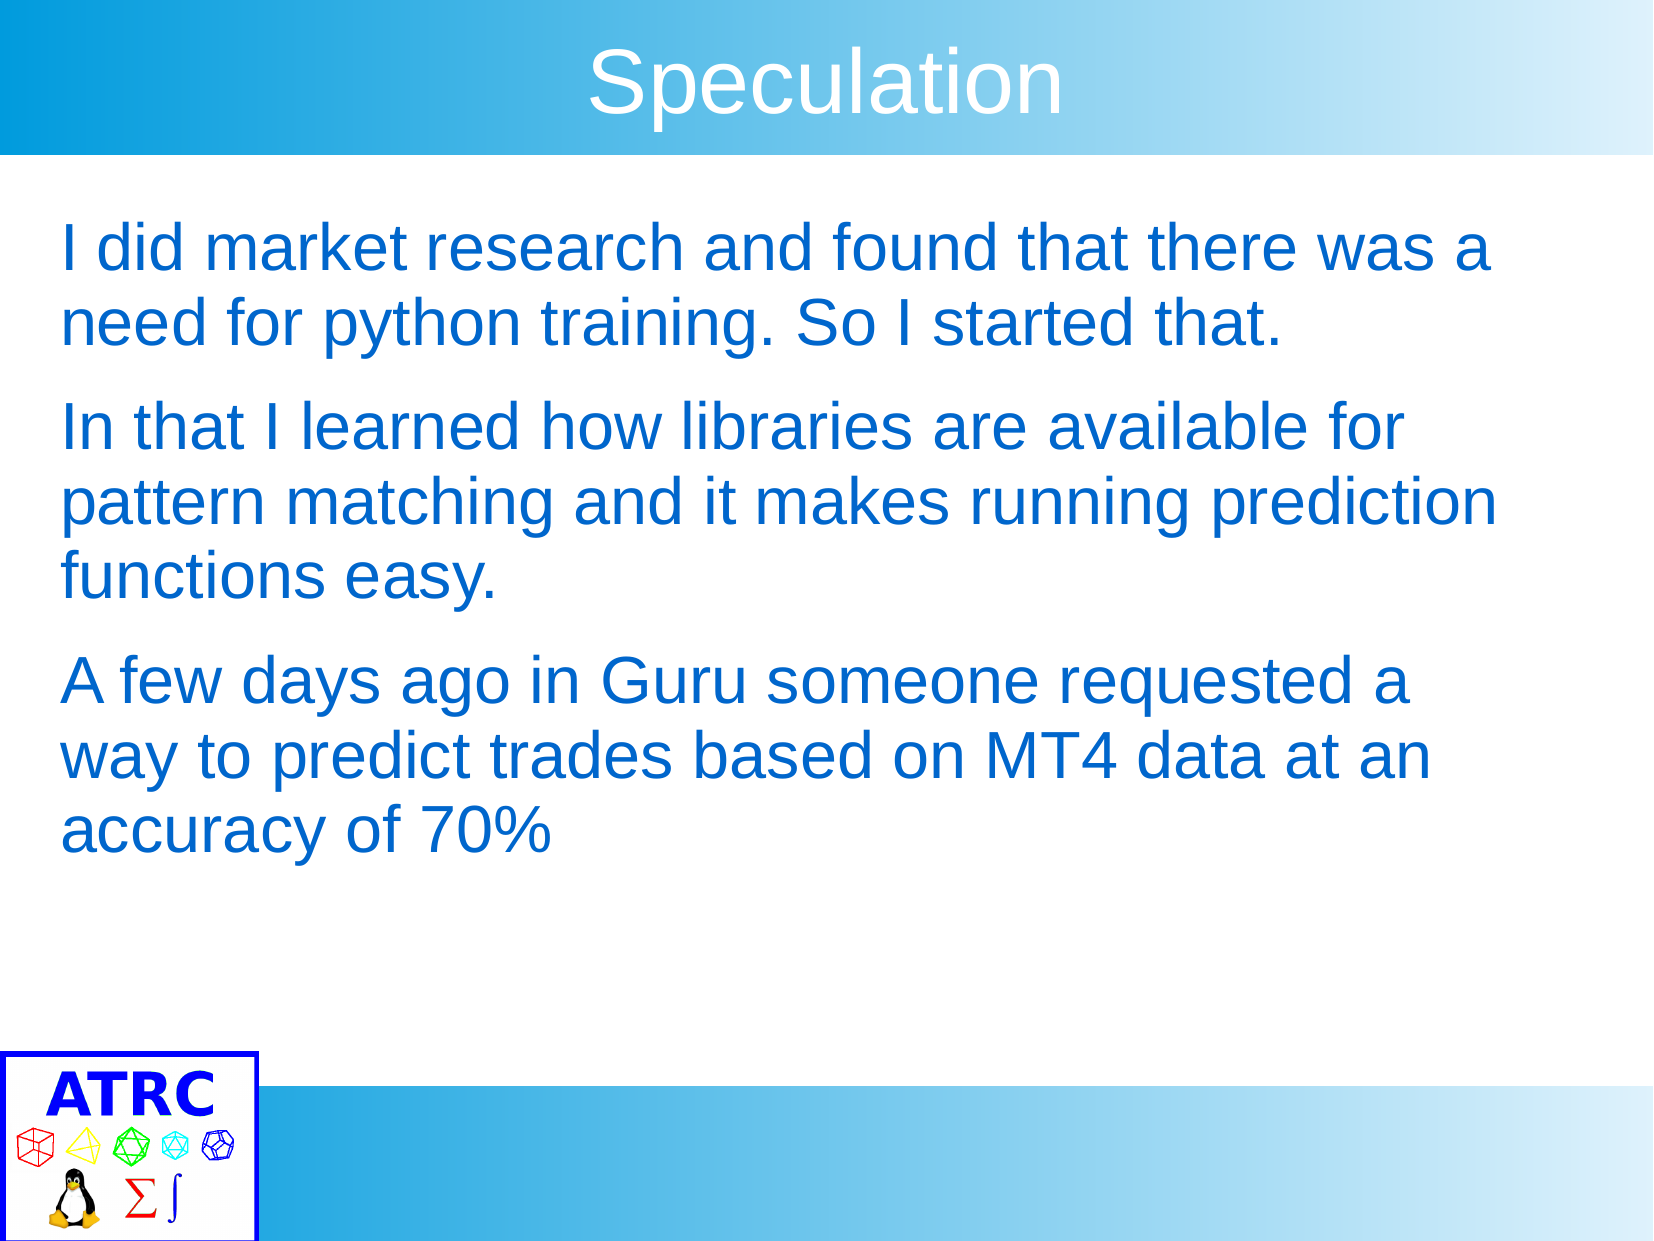

# Speculation
I did market research and found that there was a need for python training. So I started that.
In that I learned how libraries are available for pattern matching and it makes running prediction functions easy.
A few days ago in Guru someone requested a way to predict trades based on MT4 data at an accuracy of 70%